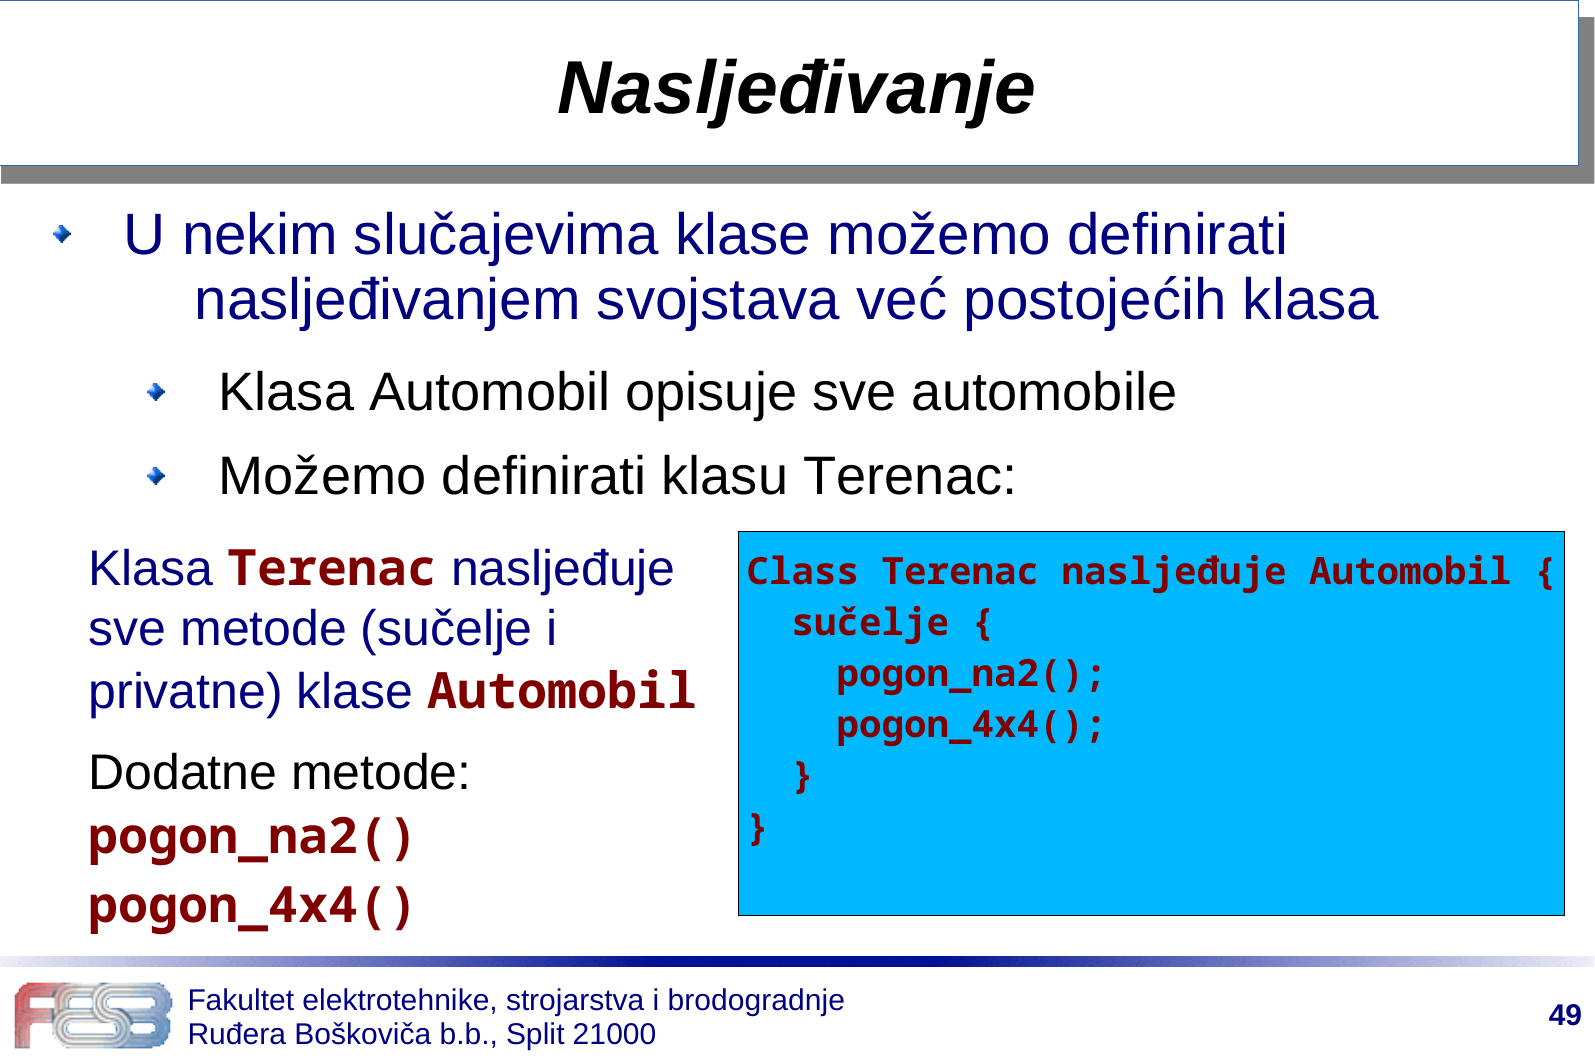

# Nasljeđivanje
U nekim slučajevima klase možemo definirati nasljeđivanjem svojstava već postojećih klasa
Klasa Automobil opisuje sve automobile
Možemo definirati klasu Terenac:
Klasa Terenac nasljeđuje sve metode (sučelje i privatne) klase Automobil
Dodatne metode:
pogon_na2()
pogon_4x4()
Class Terenac nasljeđuje Automobil {
 sučelje {
 pogon_na2();
 pogon_4x4();
 }
}